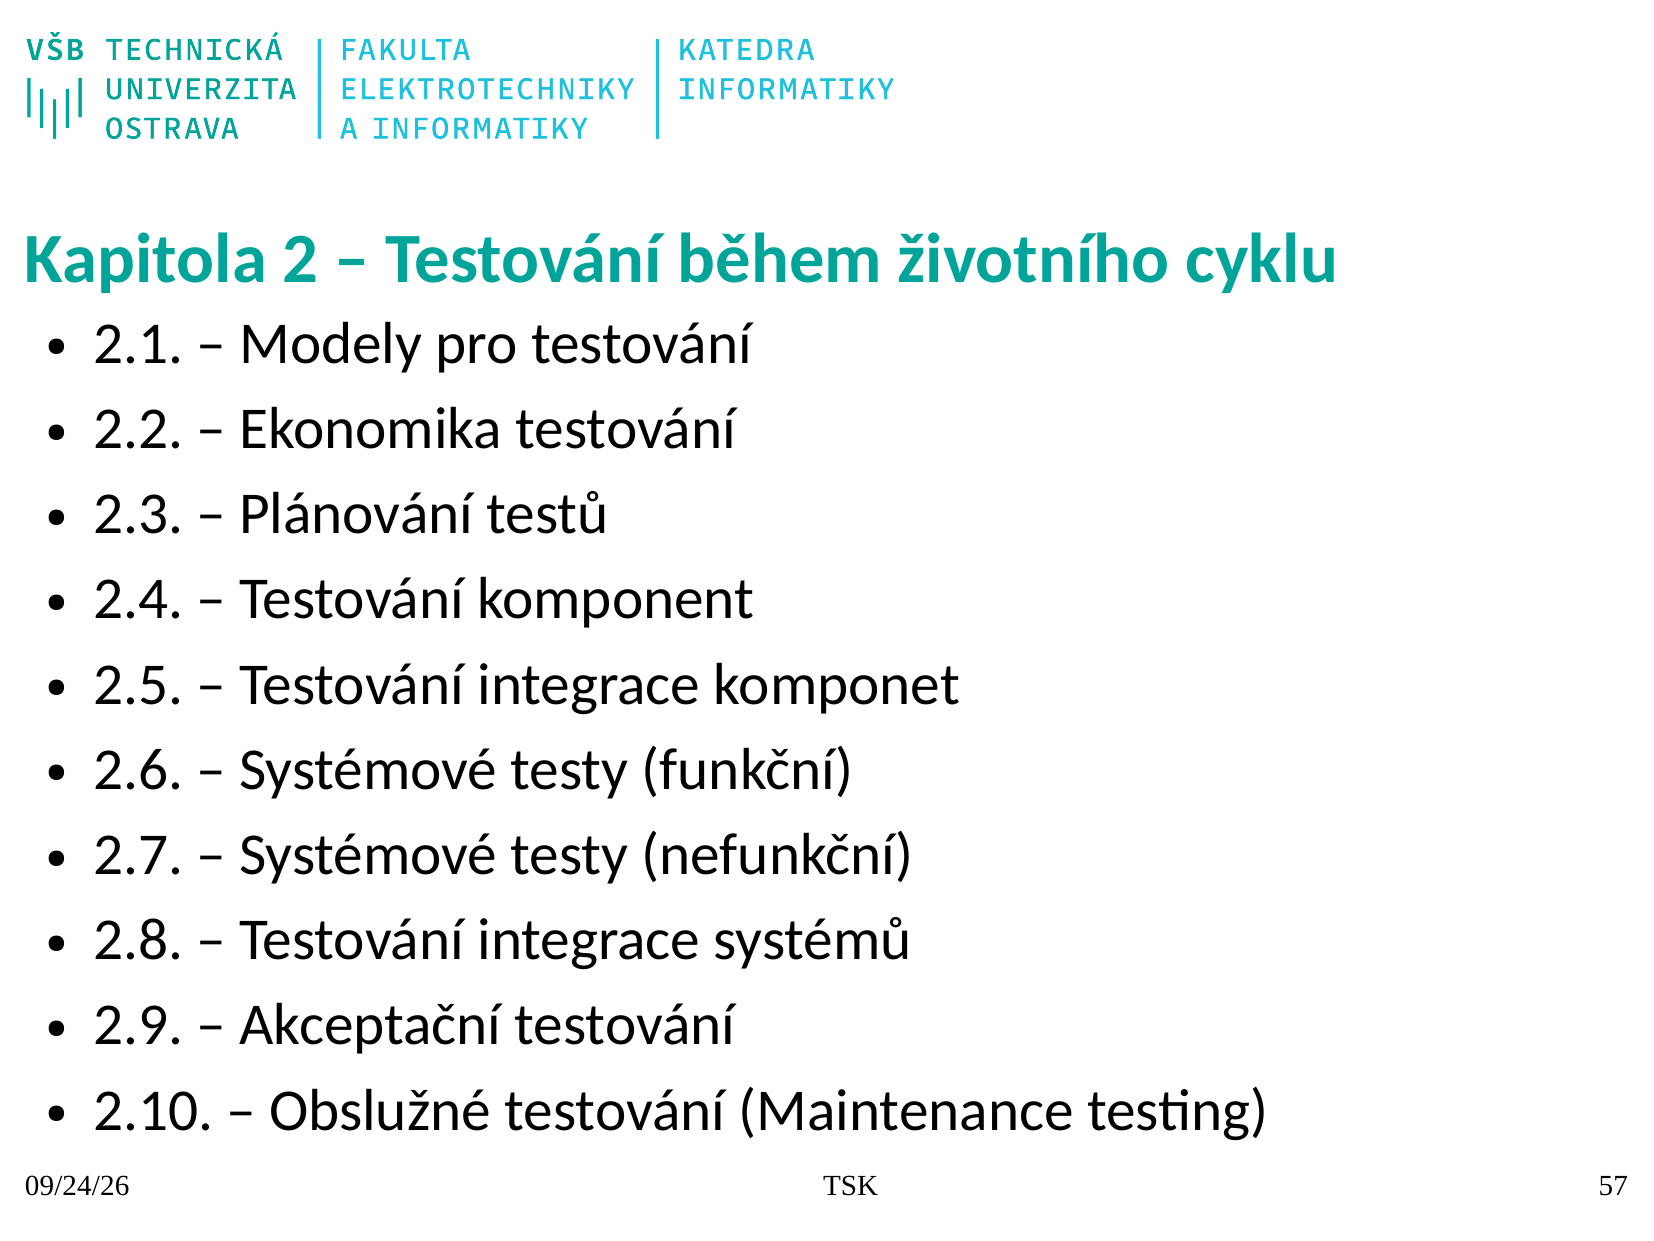

# Kapitola 2 – Testování během životního cyklu
2.1. – Modely pro testování
2.2. – Ekonomika testování
2.3. – Plánování testů
2.4. – Testování komponent
2.5. – Testování integrace komponet
2.6. – Systémové testy (funkční)
2.7. – Systémové testy (nefunkční)
2.8. – Testování integrace systémů
2.9. – Akceptační testování
2.10. – Obslužné testování (Maintenance testing)
TSK
57